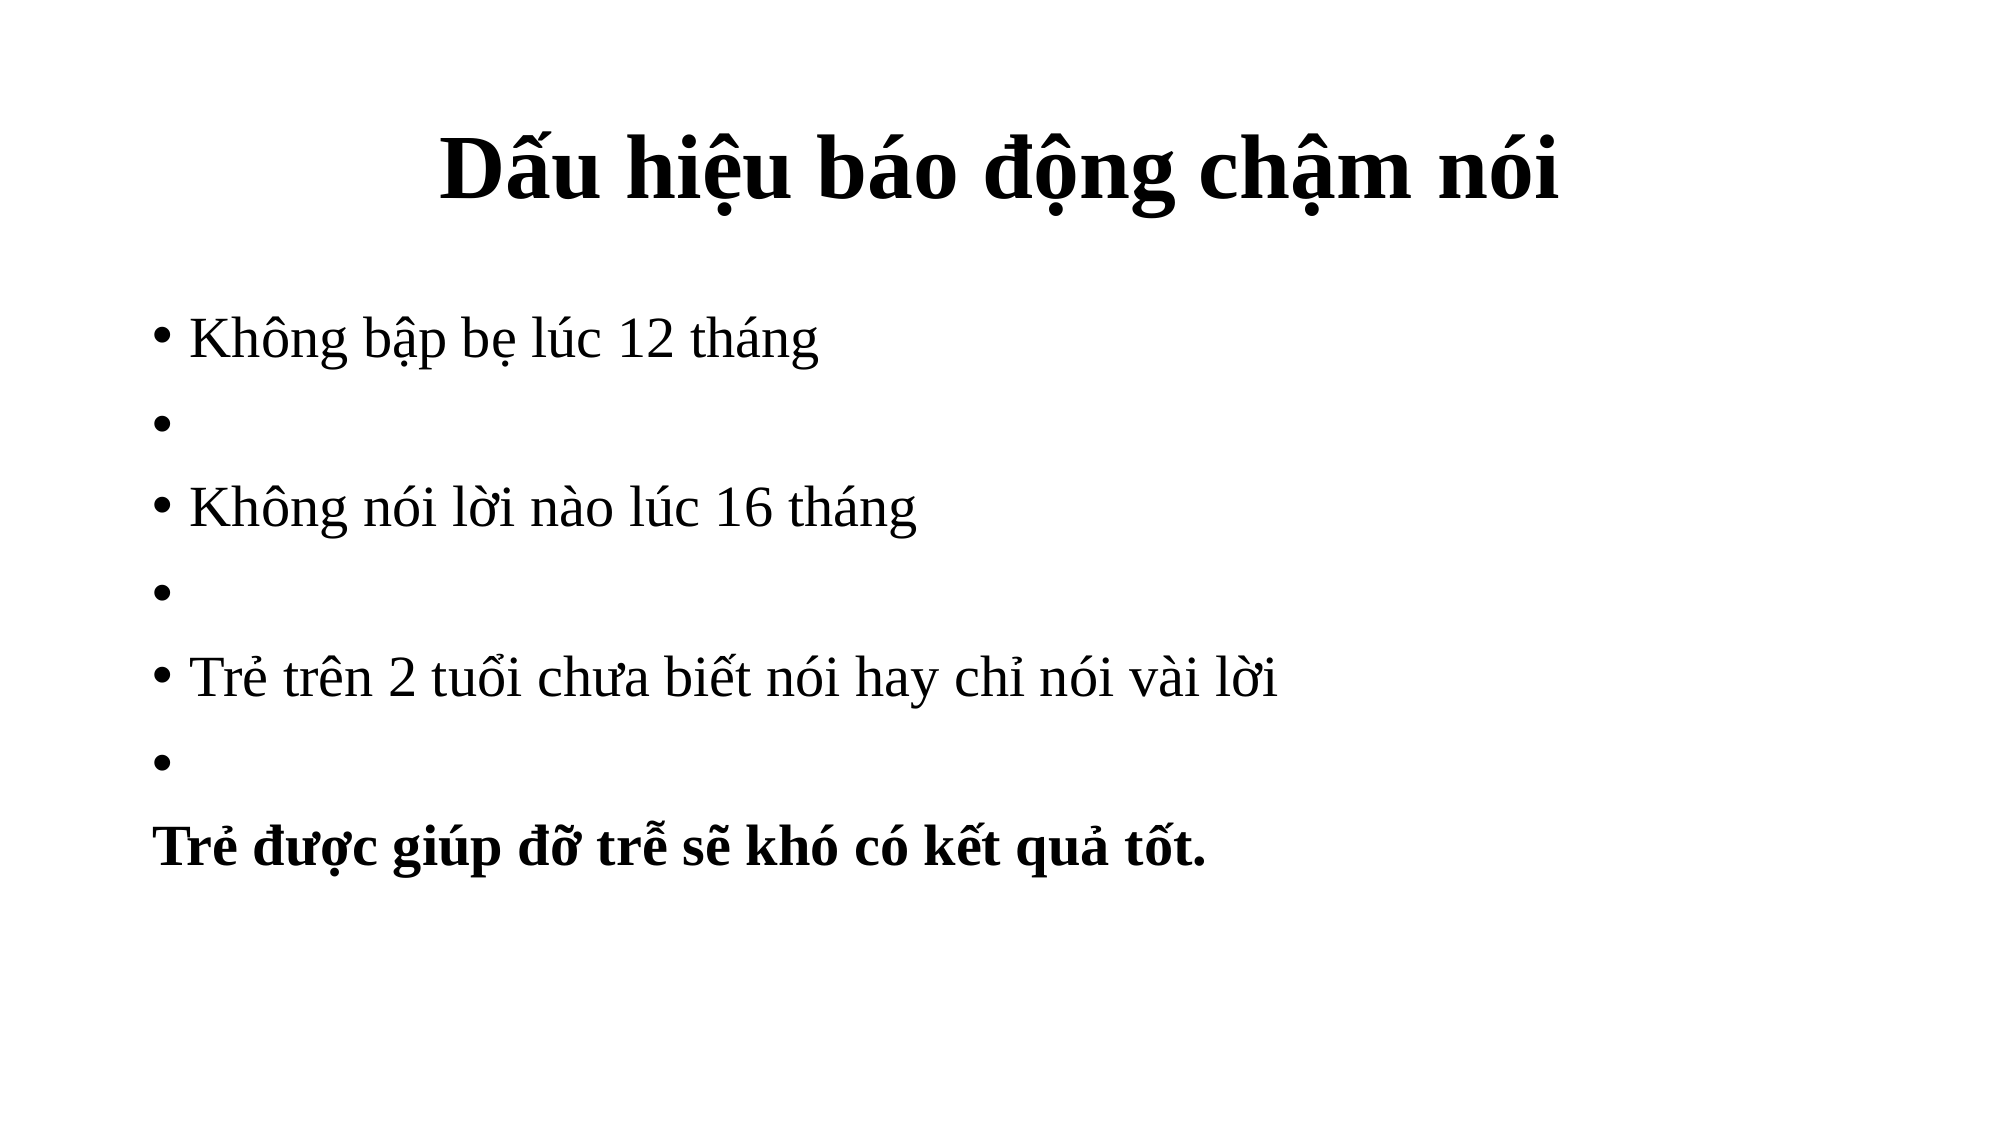

# Dấu hiệu báo động chậm nói
Không bập bẹ lúc 12 tháng
Không nói lời nào lúc 16 tháng
Trẻ trên 2 tuổi chưa biết nói hay chỉ nói vài lời
Trẻ được giúp đỡ trễ sẽ khó có kết quả tốt.